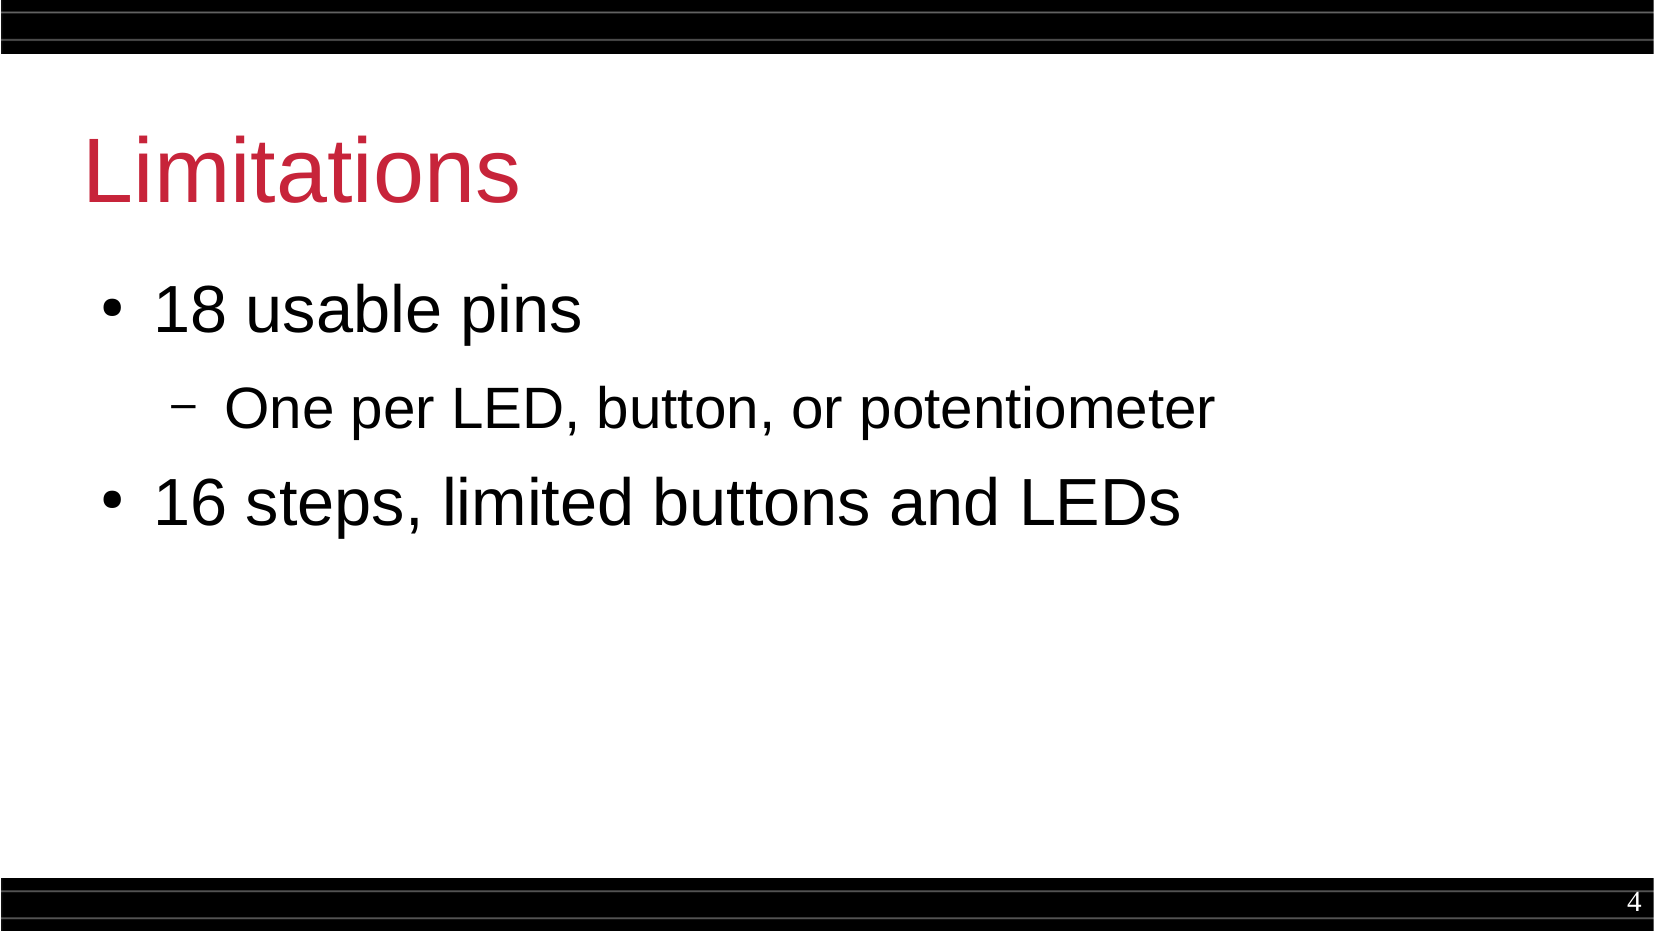

# Limitations
18 usable pins
One per LED, button, or potentiometer
16 steps, limited buttons and LEDs